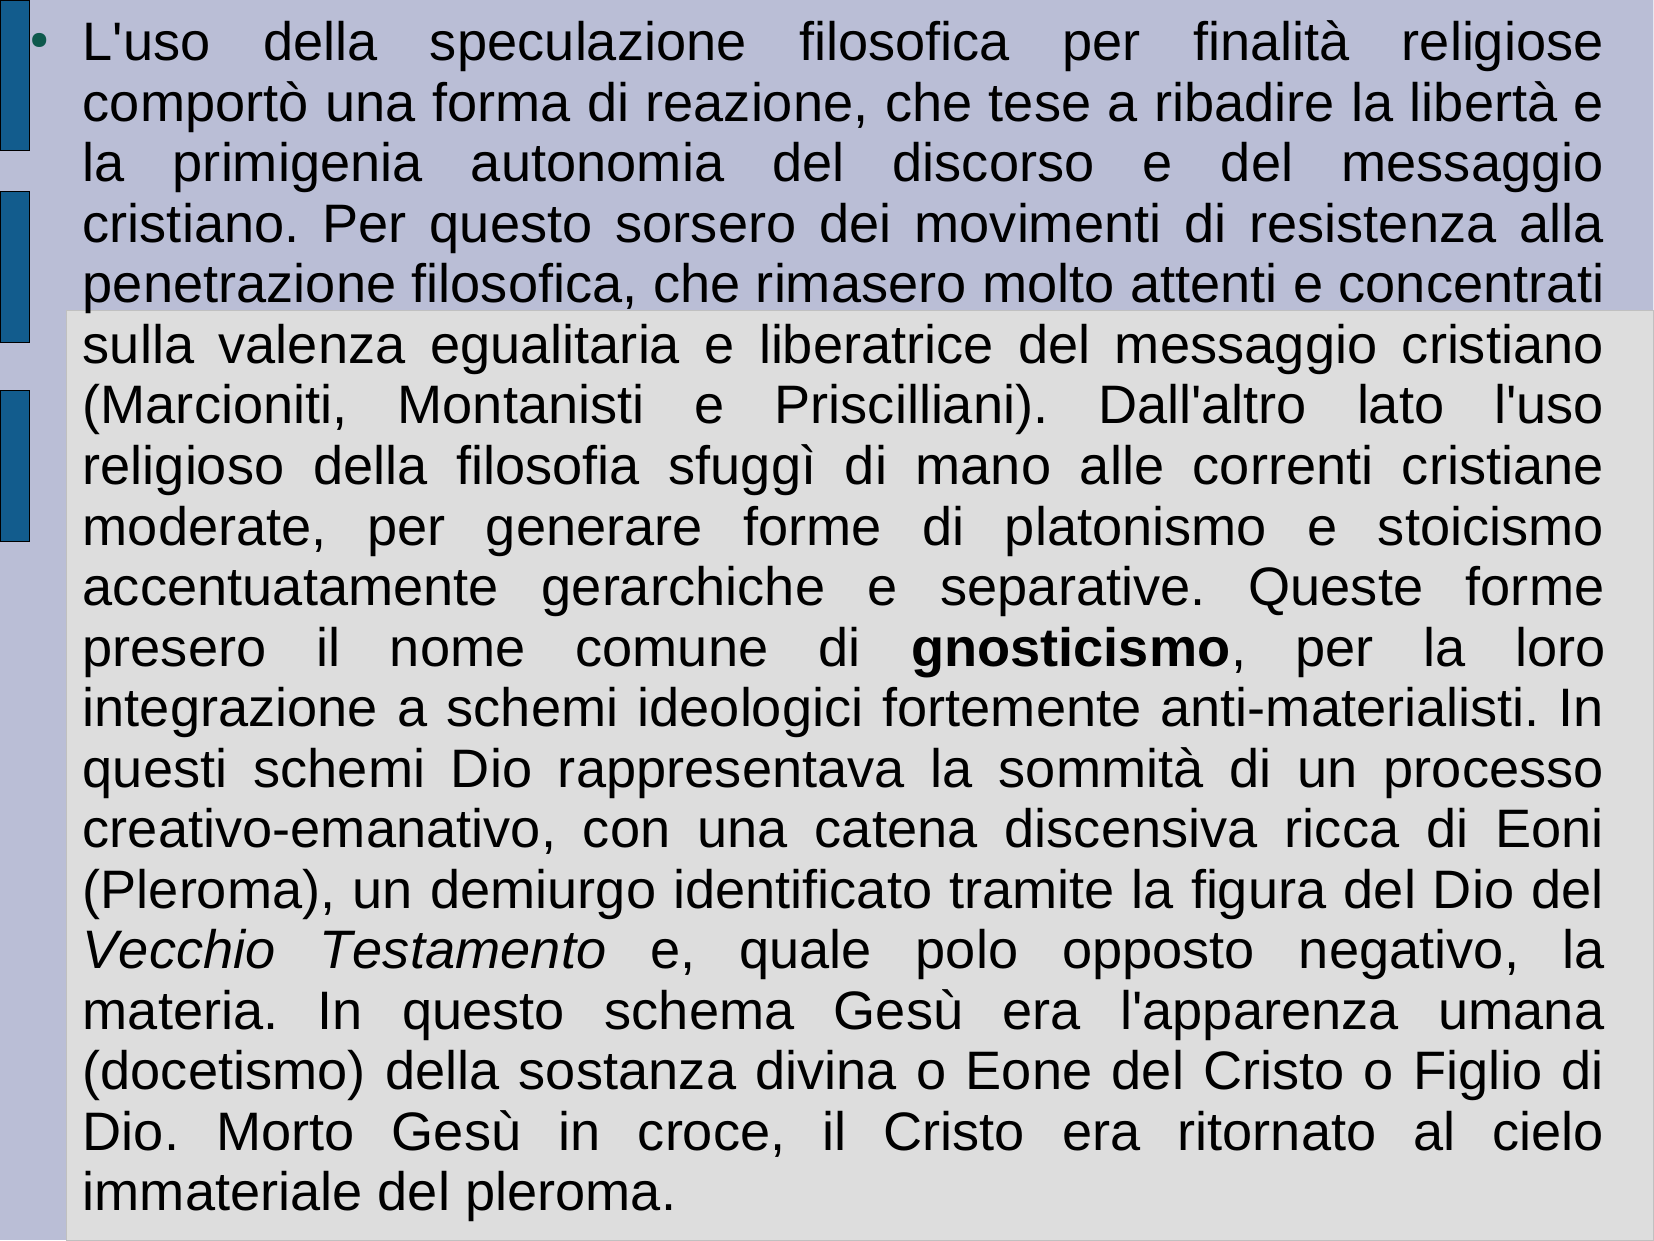

L'uso della speculazione filosofica per finalità religiose comportò una forma di reazione, che tese a ribadire la libertà e la primigenia autonomia del discorso e del messaggio cristiano. Per questo sorsero dei movimenti di resistenza alla penetrazione filosofica, che rimasero molto attenti e concentrati sulla valenza egualitaria e liberatrice del messaggio cristiano (Marcioniti, Montanisti e Priscilliani). Dall'altro lato l'uso religioso della filosofia sfuggì di mano alle correnti cristiane moderate, per generare forme di platonismo e stoicismo accentuatamente gerarchiche e separative. Queste forme presero il nome comune di gnosticismo, per la loro integrazione a schemi ideologici fortemente anti-materialisti. In questi schemi Dio rappresentava la sommità di un processo creativo-emanativo, con una catena discensiva ricca di Eoni (Pleroma), un demiurgo identificato tramite la figura del Dio del Vecchio Testamento e, quale polo opposto negativo, la materia. In questo schema Gesù era l'apparenza umana (docetismo) della sostanza divina o Eone del Cristo o Figlio di Dio. Morto Gesù in croce, il Cristo era ritornato al cielo immateriale del pleroma.
#